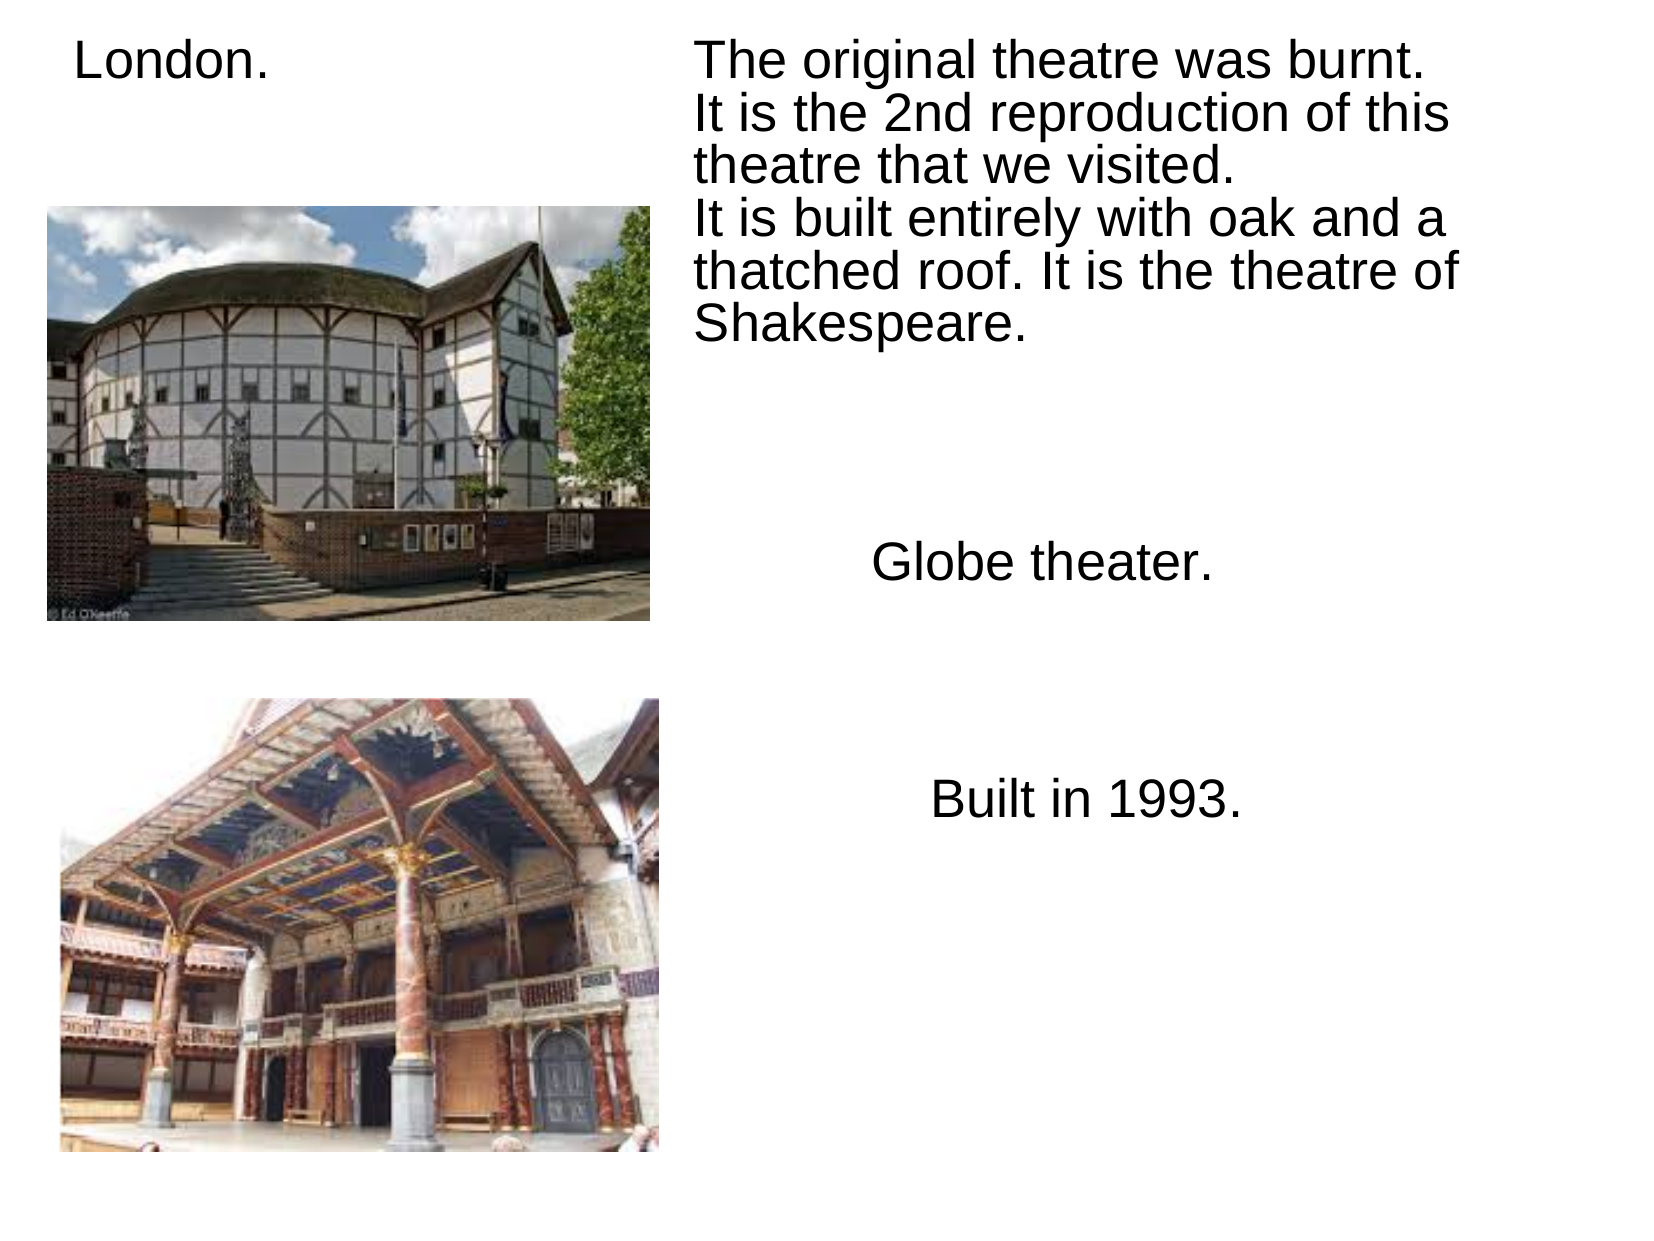

London.
The original theatre was burnt.
It is the 2nd reproduction of this theatre that we visited.
It is built entirely with oak and a thatched roof. It is the theatre of Shakespeare.
Globe theater.
Built in 1993.